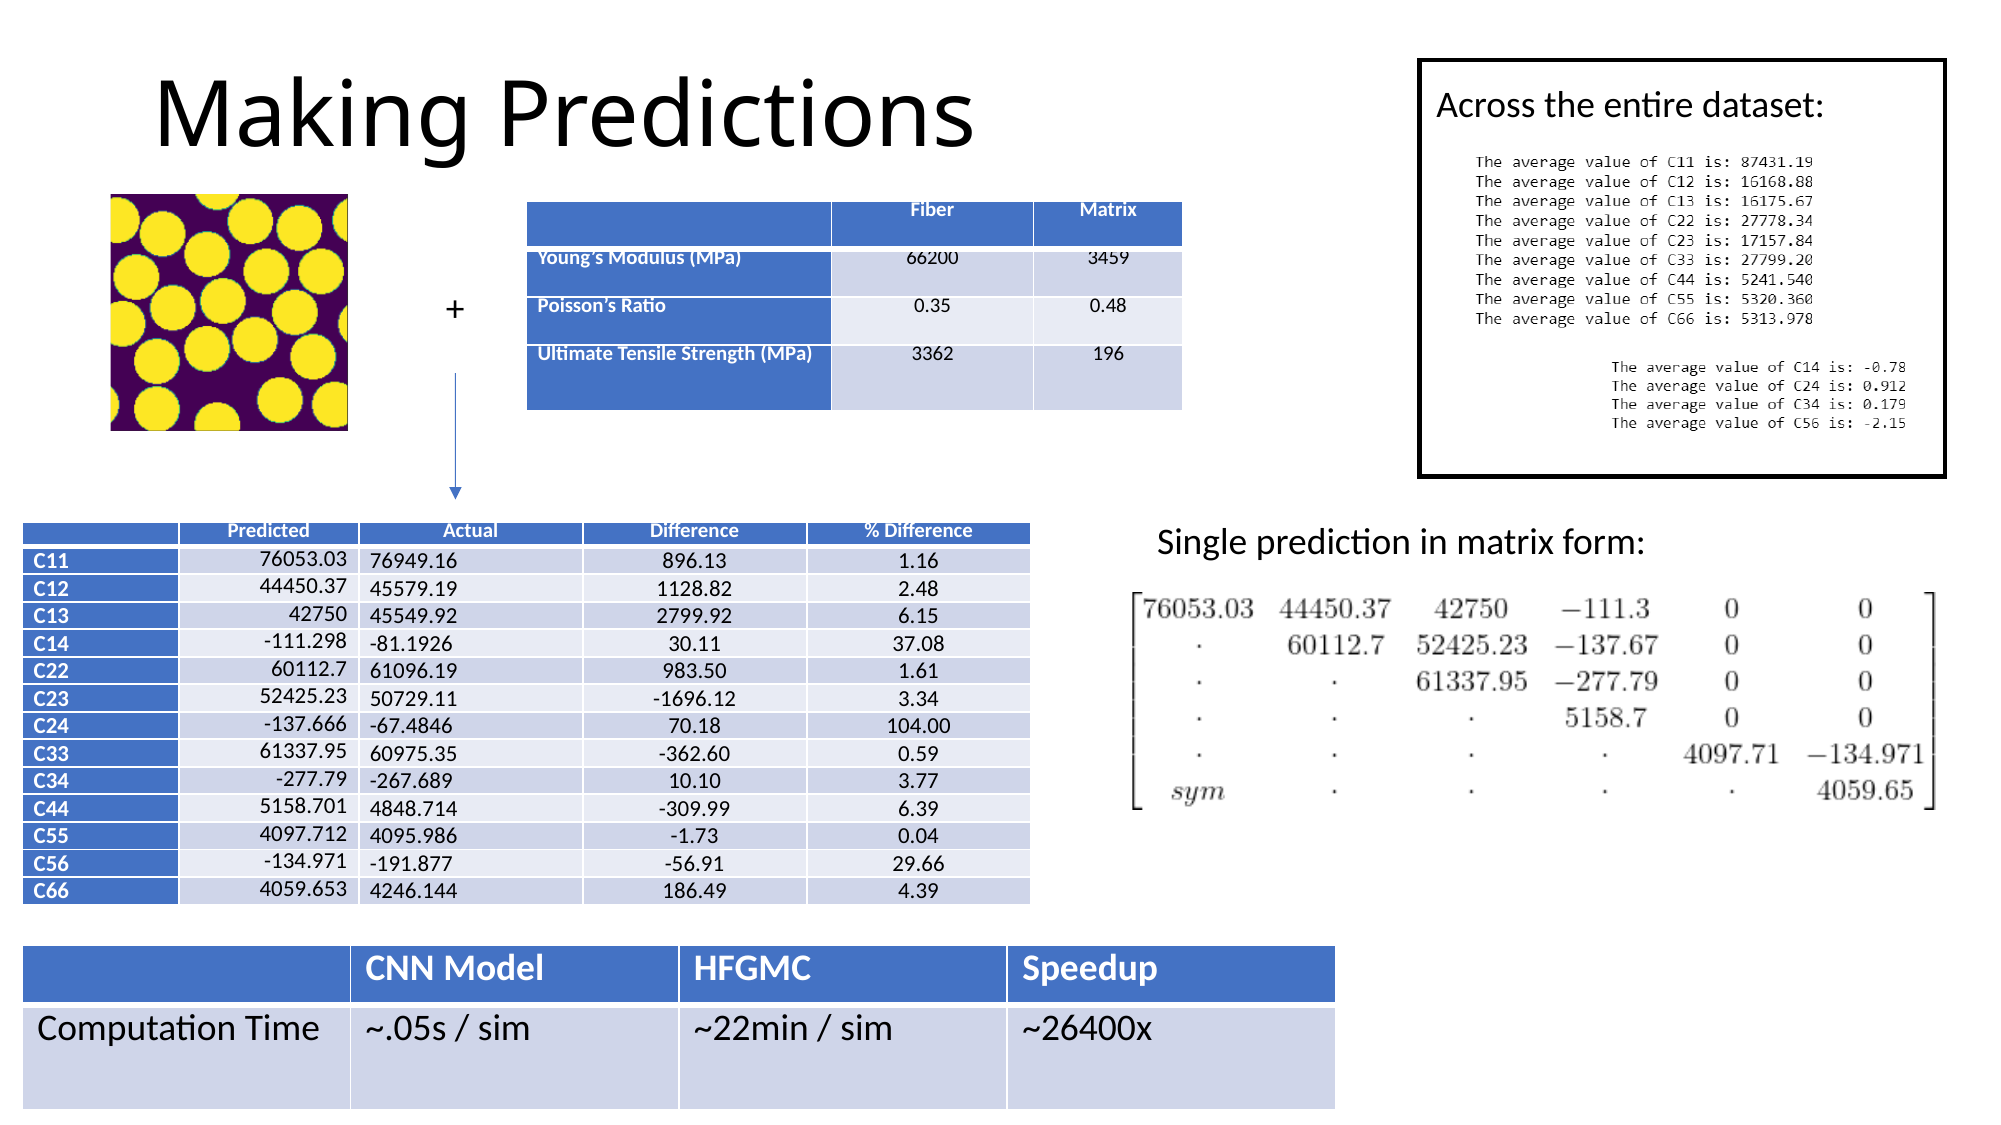

Making Predictions
Across the entire dataset:
| | Fiber | Matrix |
| --- | --- | --- |
| Young’s Modulus (MPa) | 66200 | 3459 |
| Poisson’s Ratio | 0.35 | 0.48 |
| Ultimate Tensile Strength (MPa) | 3362 | 196 |
+
Single prediction in matrix form:
| | Predicted | Actual | Difference | % Difference |
| --- | --- | --- | --- | --- |
| C11 | 76053.03 | 76949.16 | 896.13 | 1.16 |
| C12 | 44450.37 | 45579.19 | 1128.82 | 2.48 |
| C13 | 42750 | 45549.92 | 2799.92 | 6.15 |
| C14 | -111.298 | -81.1926 | 30.11 | 37.08 |
| C22 | 60112.7 | 61096.19 | 983.50 | 1.61 |
| C23 | 52425.23 | 50729.11 | -1696.12 | 3.34 |
| C24 | -137.666 | -67.4846 | 70.18 | 104.00 |
| C33 | 61337.95 | 60975.35 | -362.60 | 0.59 |
| C34 | -277.79 | -267.689 | 10.10 | 3.77 |
| C44 | 5158.701 | 4848.714 | -309.99 | 6.39 |
| C55 | 4097.712 | 4095.986 | -1.73 | 0.04 |
| C56 | -134.971 | -191.877 | -56.91 | 29.66 |
| C66 | 4059.653 | 4246.144 | 186.49 | 4.39 |
| | CNN Model | HFGMC | Speedup |
| --- | --- | --- | --- |
| Computation Time | ~.05s / sim | ~22min / sim | ~26400x |